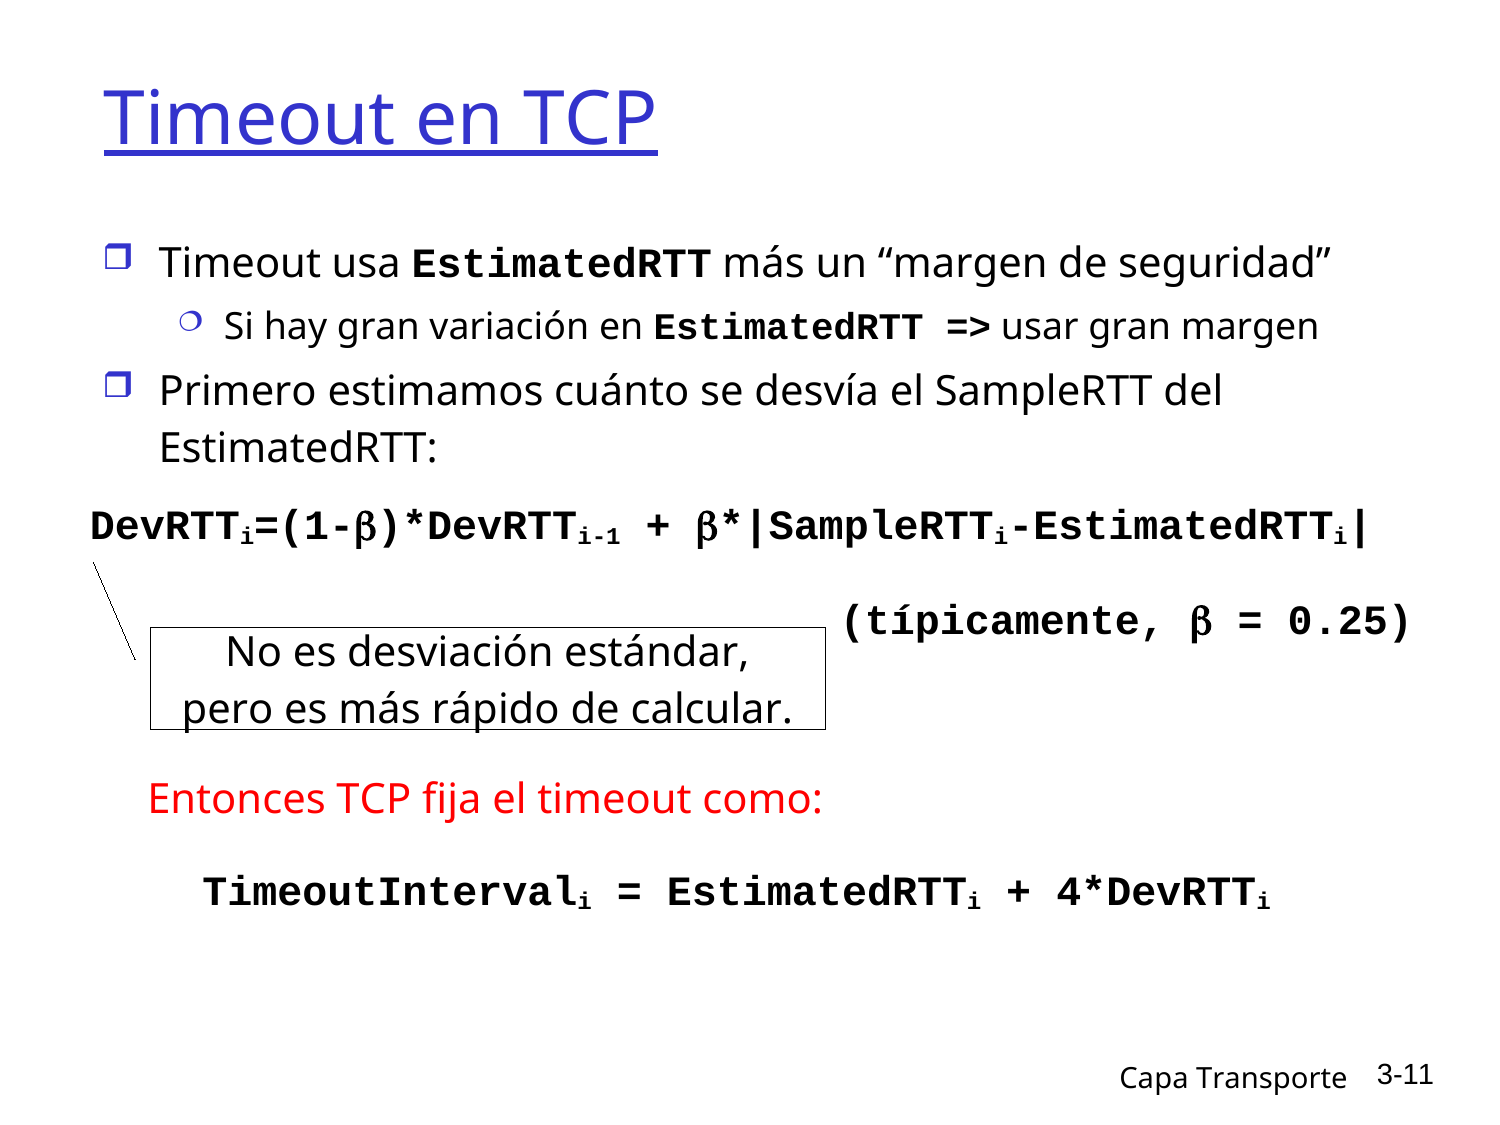

# Timeout en TCP
Timeout usa EstimatedRTT más un “margen de seguridad”
Si hay gran variación en EstimatedRTT => usar gran margen
Primero estimamos cuánto se desvía el SampleRTT del EstimatedRTT:
DevRTTi=(1-)*DevRTTi-1 + *|SampleRTTi-EstimatedRTTi|
 (típicamente,  = 0.25)
No es desviación estándar,
pero es más rápido de calcular.
Entonces TCP fija el timeout como:
TimeoutIntervali = EstimatedRTTi + 4*DevRTTi
11